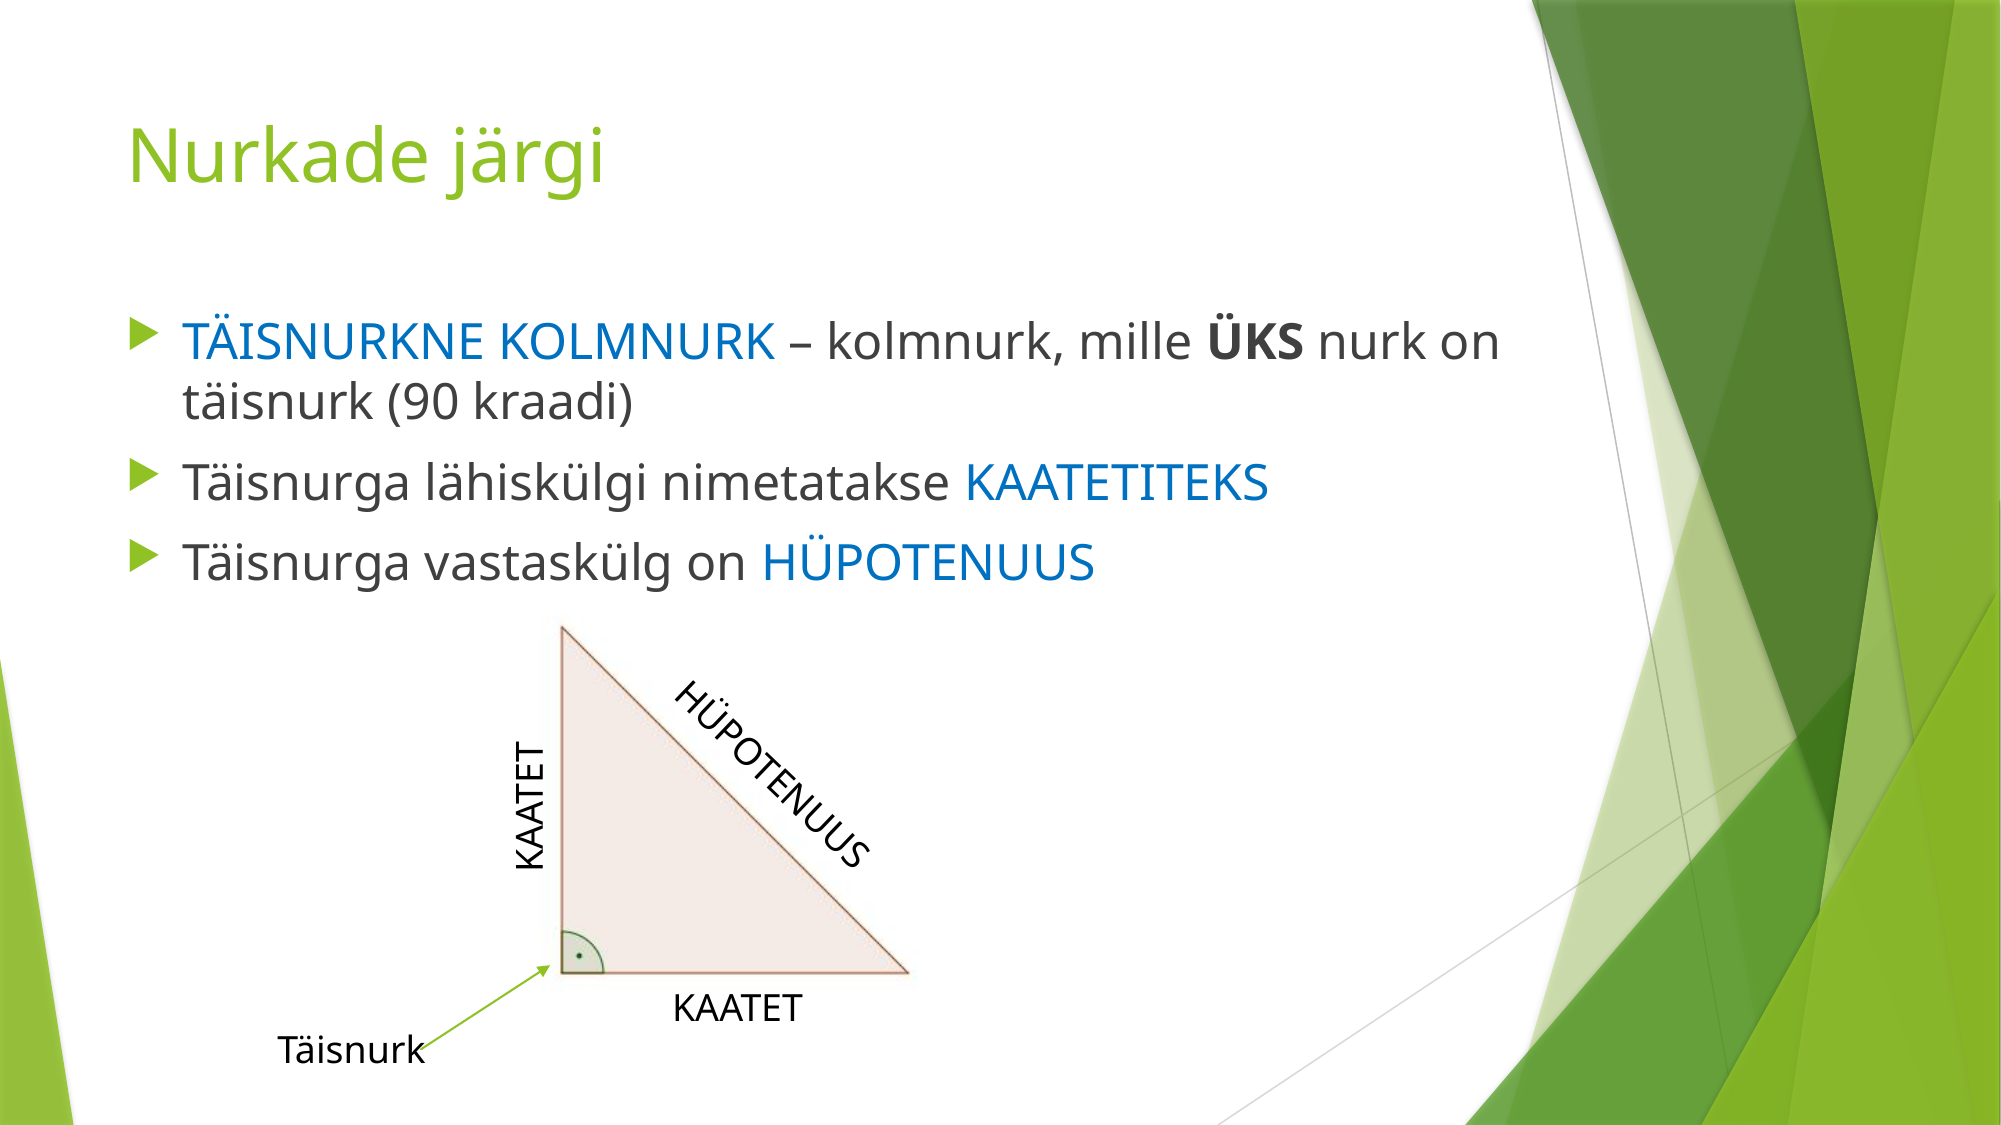

# Nurkade järgi
TÄISNURKNE KOLMNURK – kolmnurk, mille ÜKS nurk on täisnurk (90 kraadi)
Täisnurga lähiskülgi nimetatakse KAATETITEKS
Täisnurga vastaskülg on HÜPOTENUUS
HÜPOTENUUS
KAATET
KAATET
Täisnurk